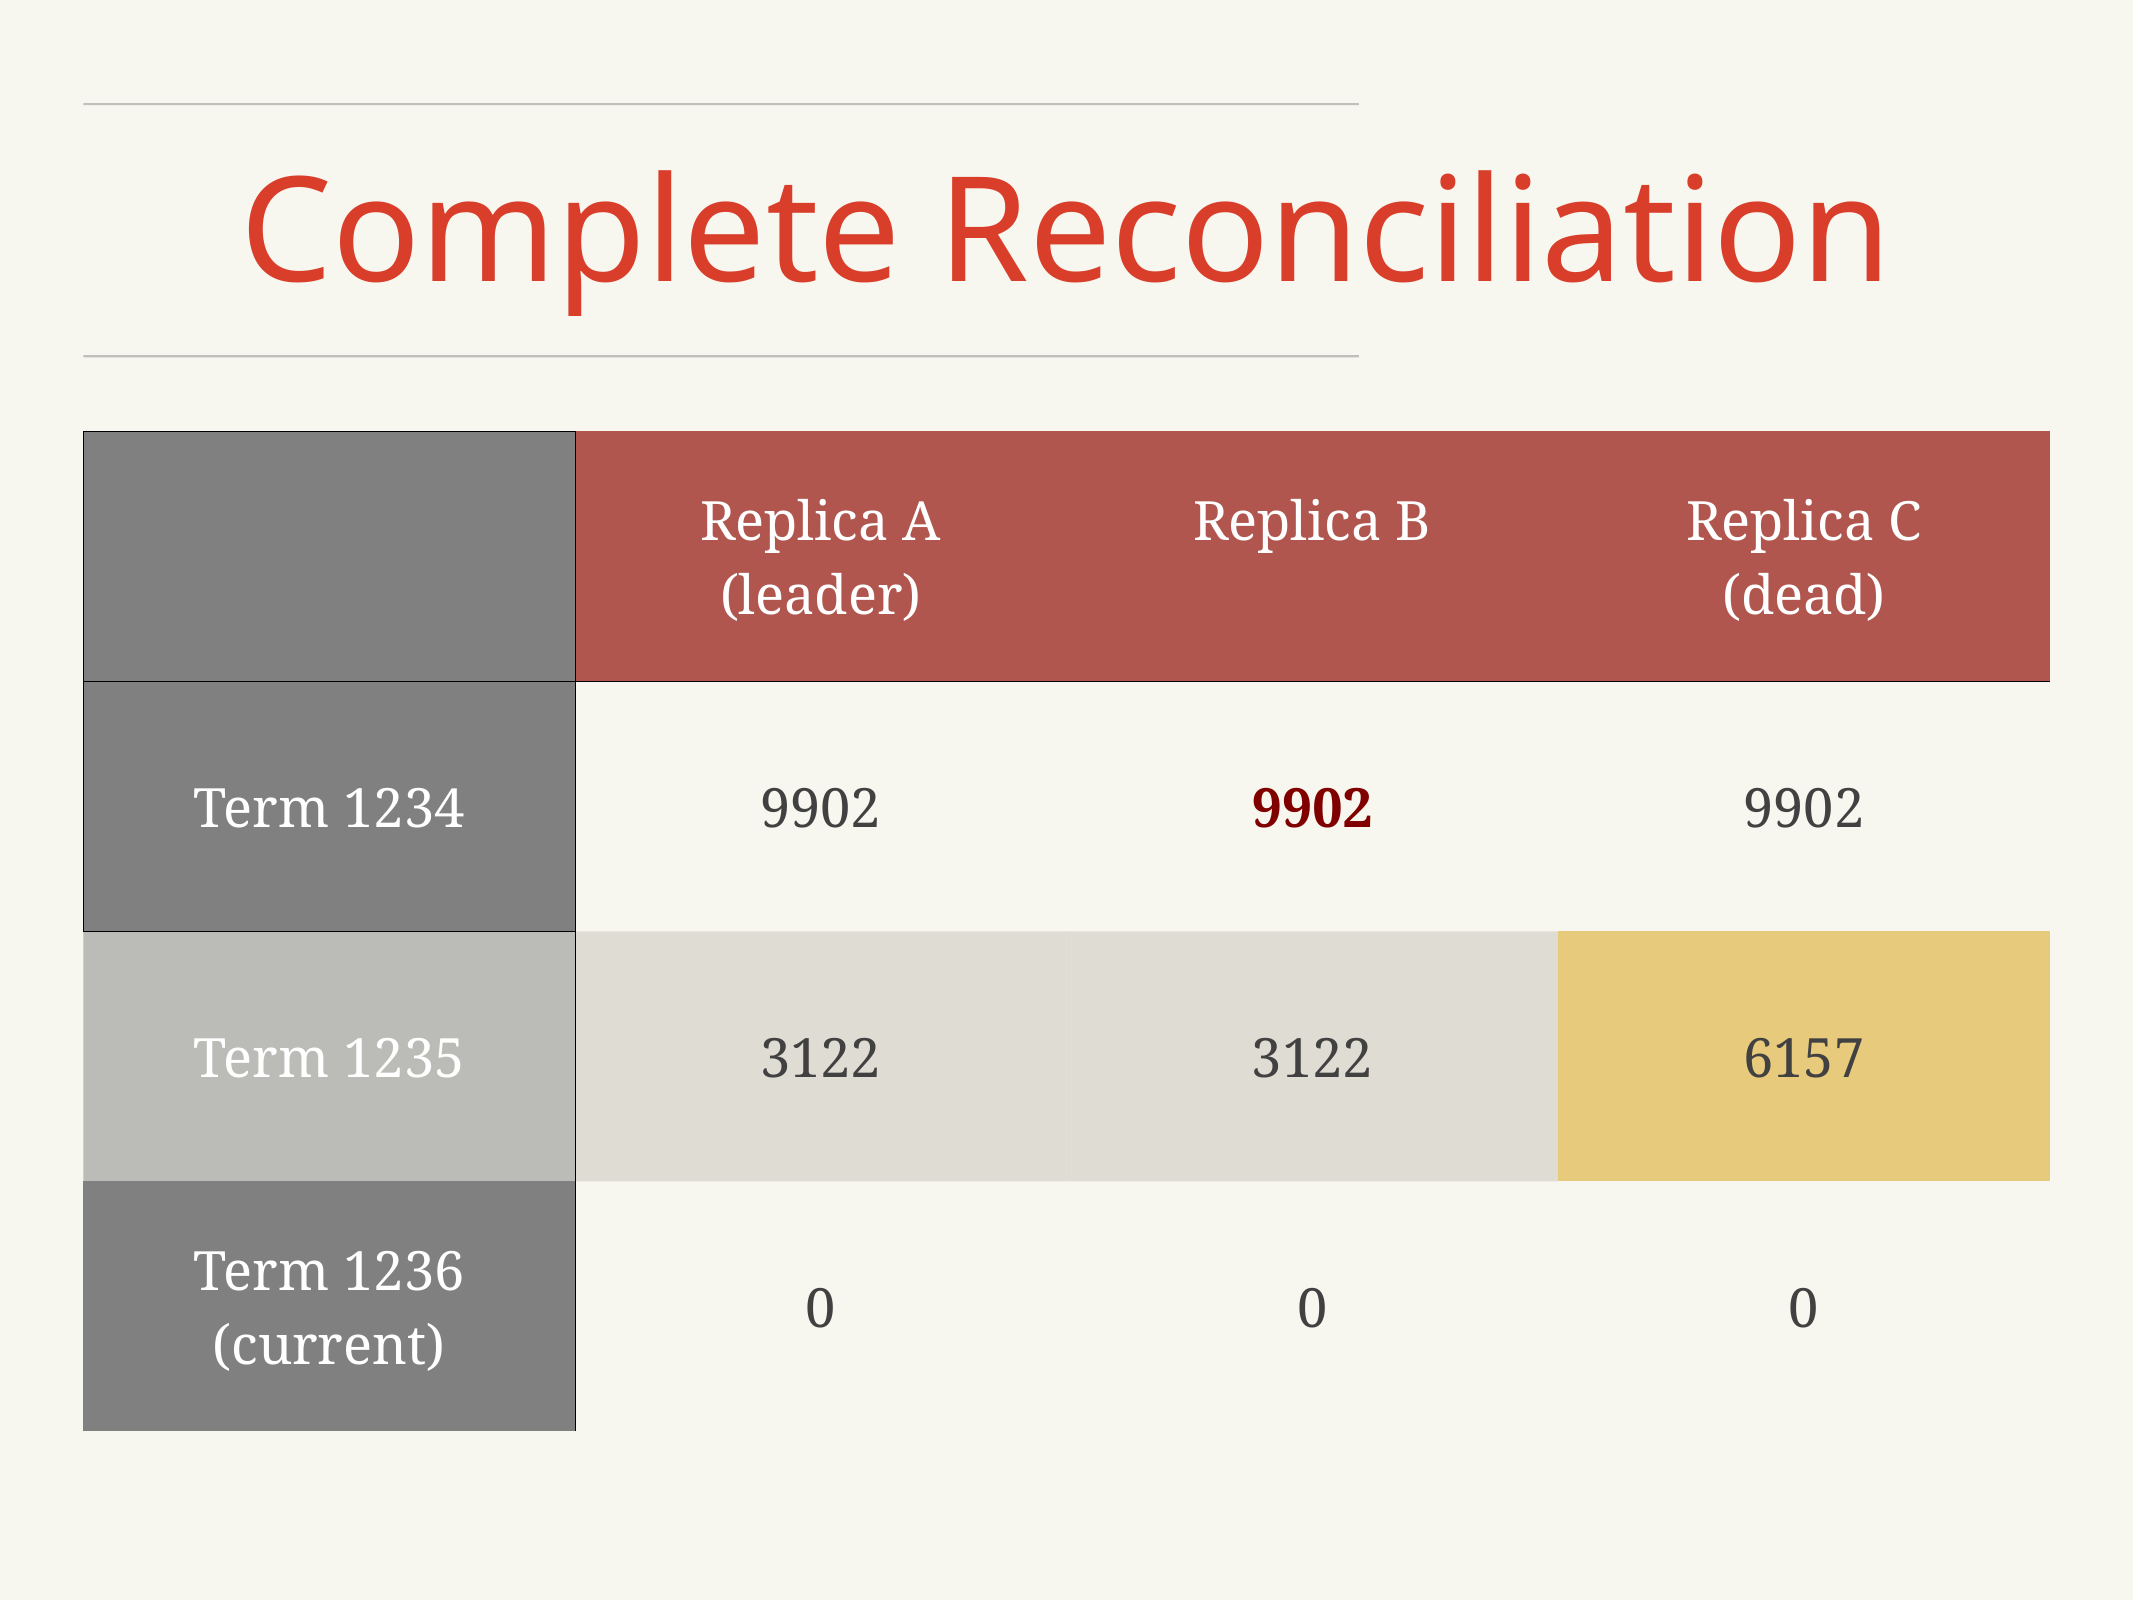

# Complete Reconciliation
| | Replica A (leader) | Replica B | Replica C (dead) |
| --- | --- | --- | --- |
| Term 1234 | 9902 | 9902 | 9902 |
| Term 1235 | 3122 | 3122 | 6157 |
| Term 1236 (current) | 0 | 0 | 0 |